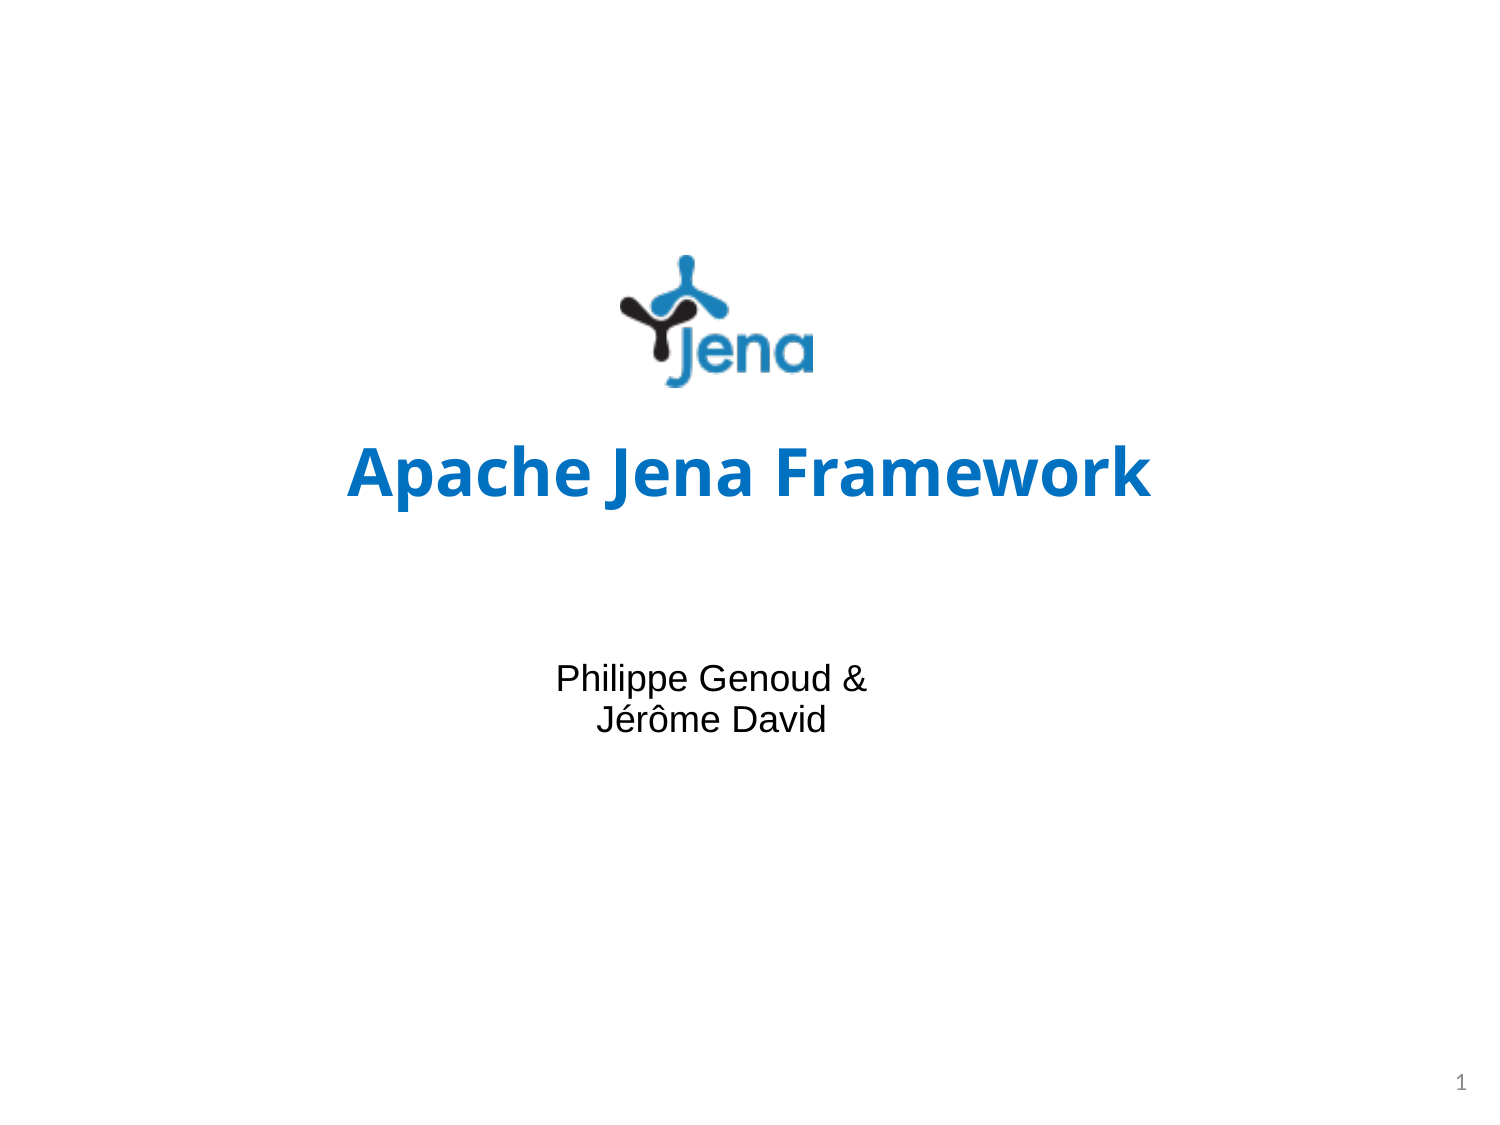

# Apache Jena Framework
Philippe Genoud &
Jérôme David